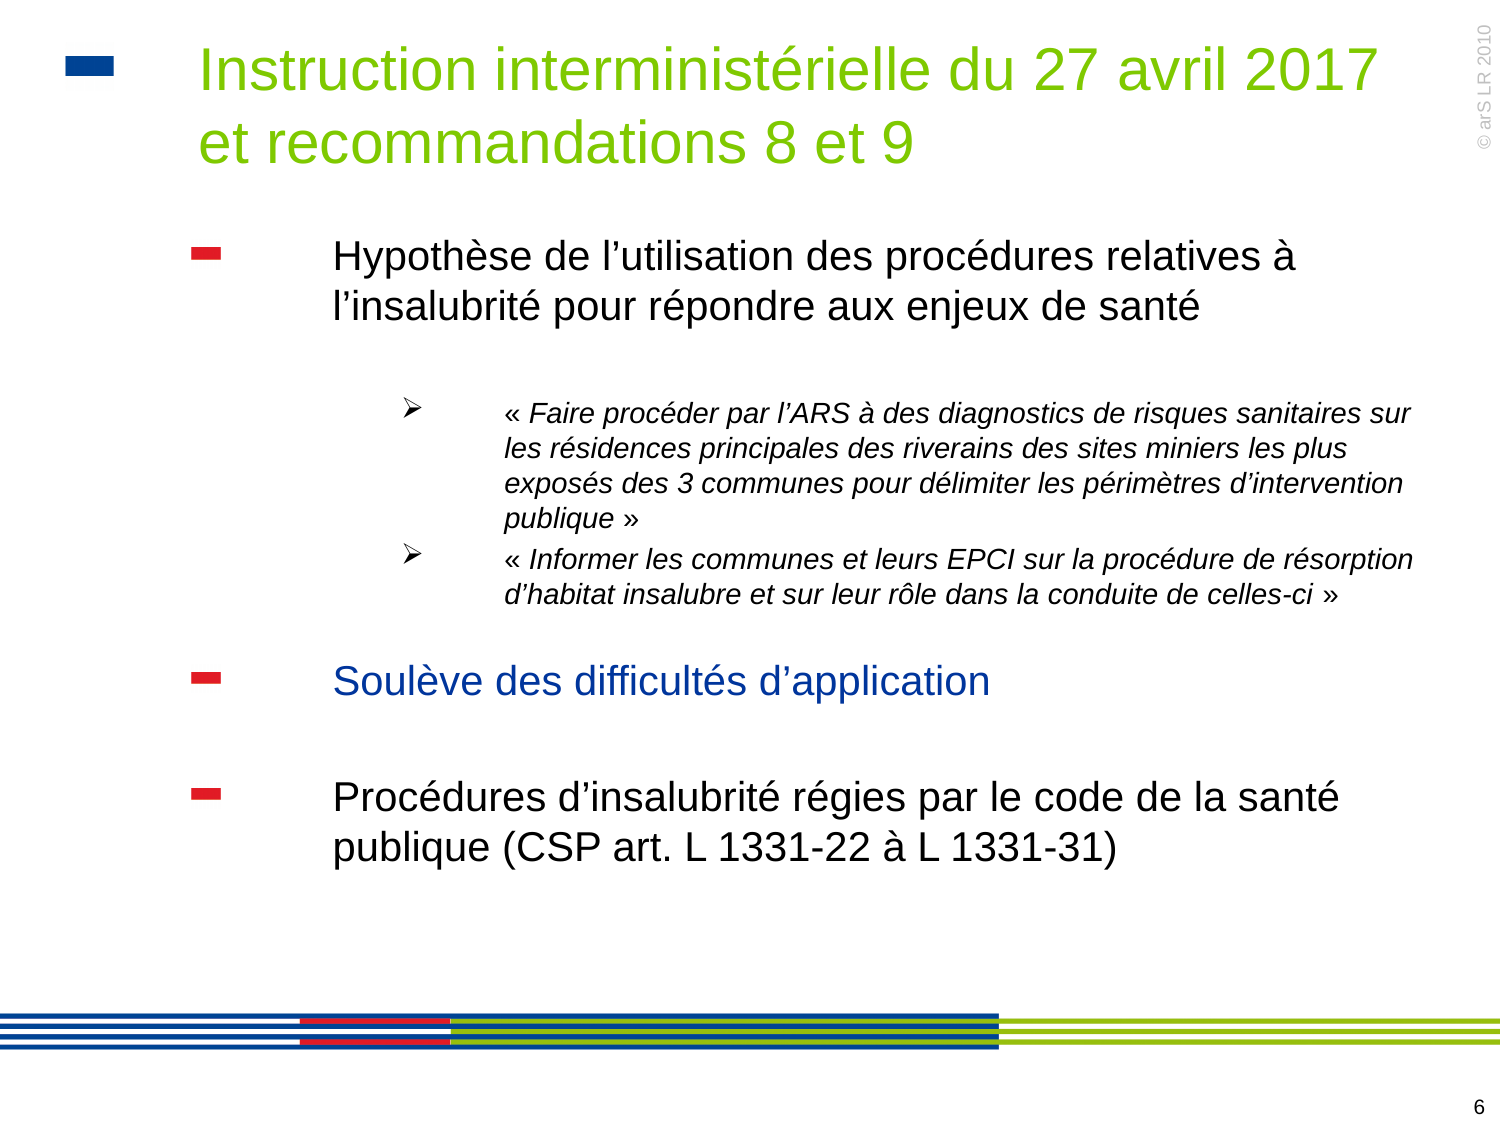

# Instruction interministérielle du 27 avril 2017 et recommandations 8 et 9
Hypothèse de l’utilisation des procédures relatives à l’insalubrité pour répondre aux enjeux de santé
« Faire procéder par l’ARS à des diagnostics de risques sanitaires sur les résidences principales des riverains des sites miniers les plus exposés des 3 communes pour délimiter les périmètres d’intervention publique »
« Informer les communes et leurs EPCI sur la procédure de résorption d’habitat insalubre et sur leur rôle dans la conduite de celles-ci »
Soulève des difficultés d’application
Procédures d’insalubrité régies par le code de la santé publique (CSP art. L 1331-22 à L 1331-31)